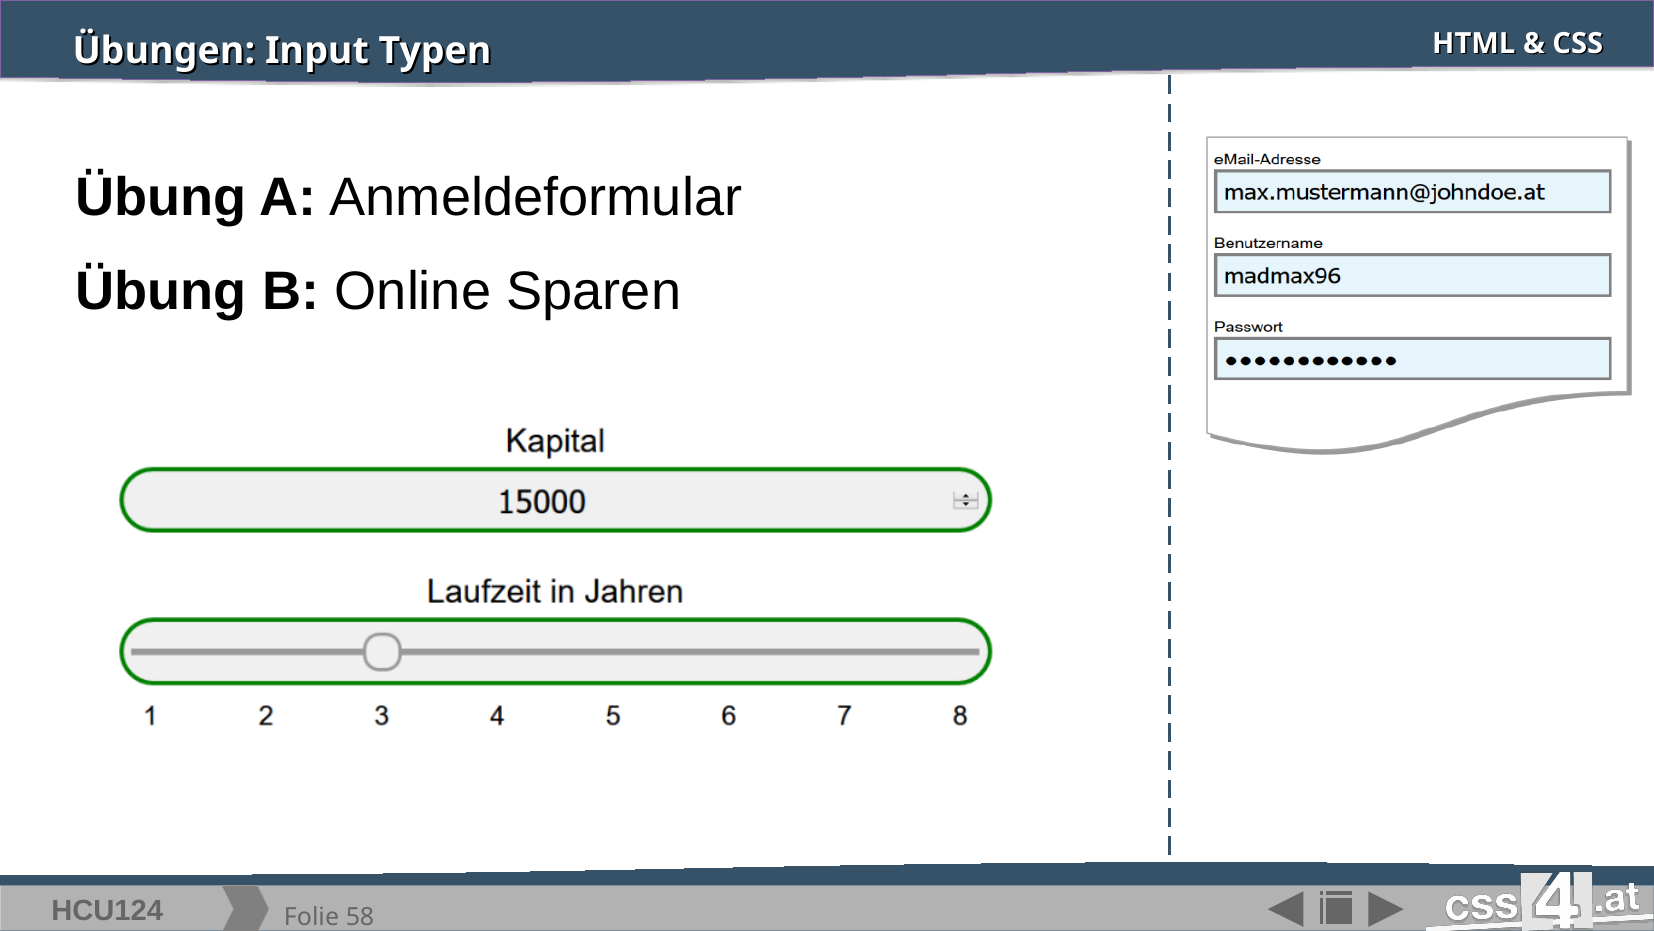

HTML & CSS
Übungen: Input Typen
Übung A: Anmeldeformular
Übung B: Online Sparen
HCU124
Folie